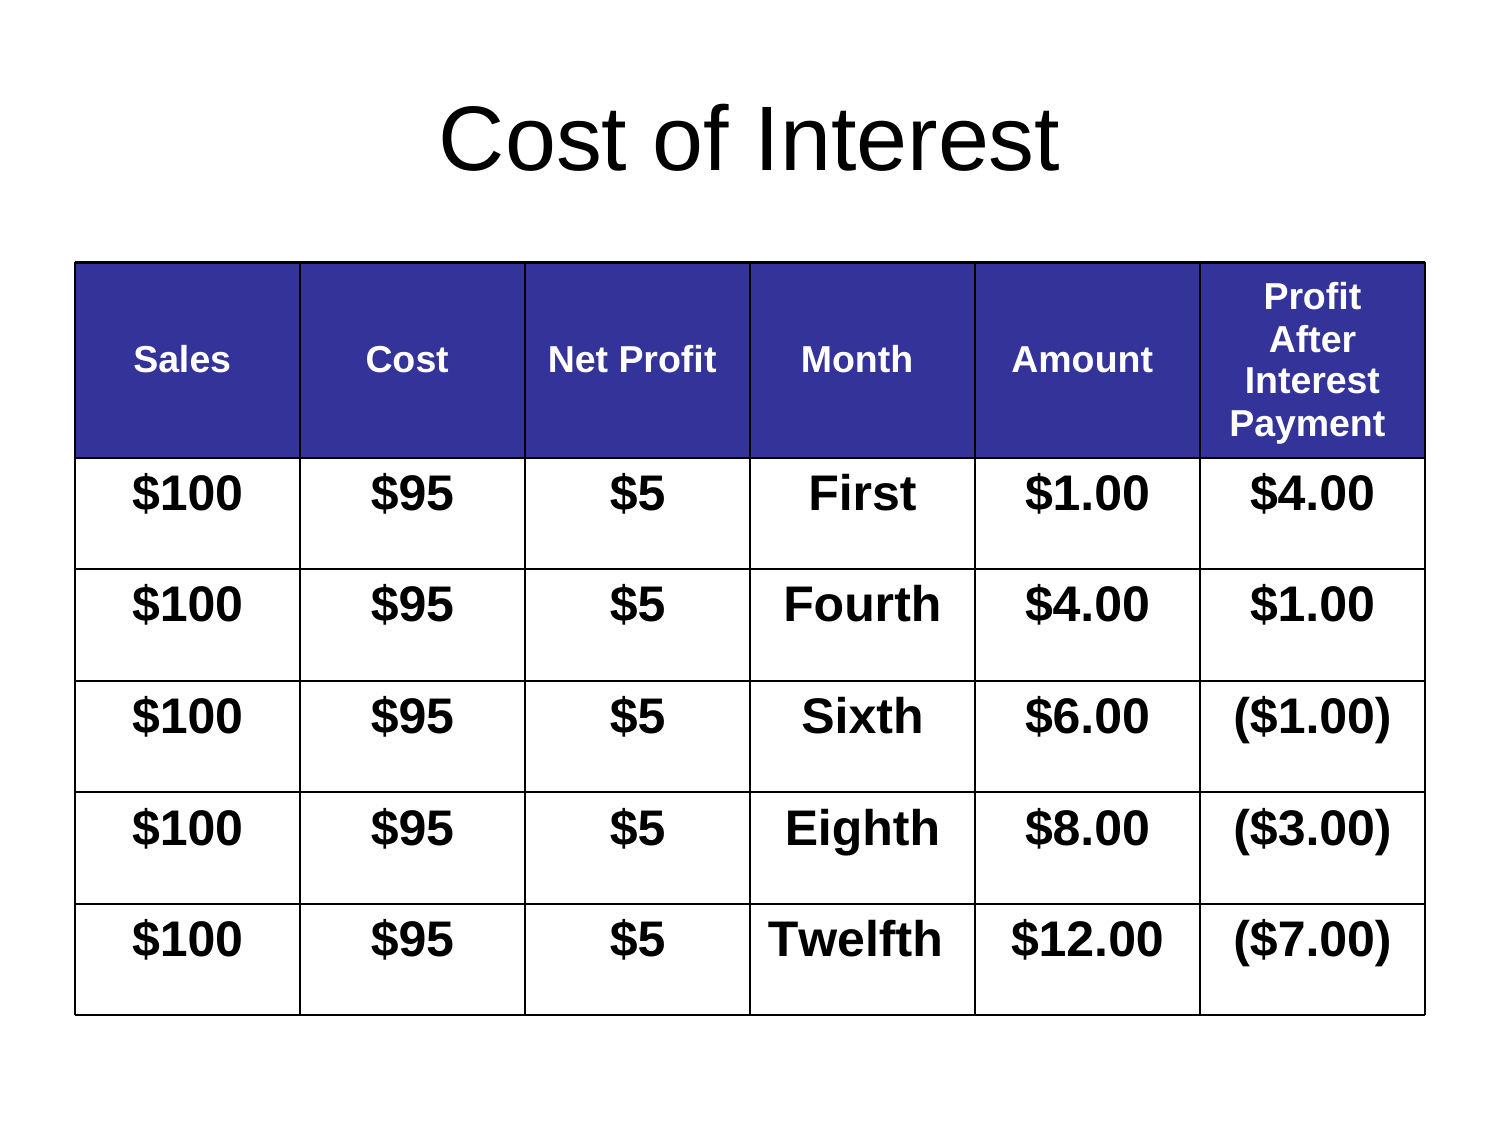

# Cost of Interest
Sales
Cost
Net Profit
Month
Amount
Profit
After
Interest
Payment
$100
$95
$5
First
$1.00
$4.00
$100
$95
$5
Fourth
$4.00
$1.00
$100
$95
$5
Sixth
$6.00
($1.00)
$100
$95
$5
Eighth
$8.00
($3.00)
$100
$95
$5
Twelfth
$12.00
($7.00)